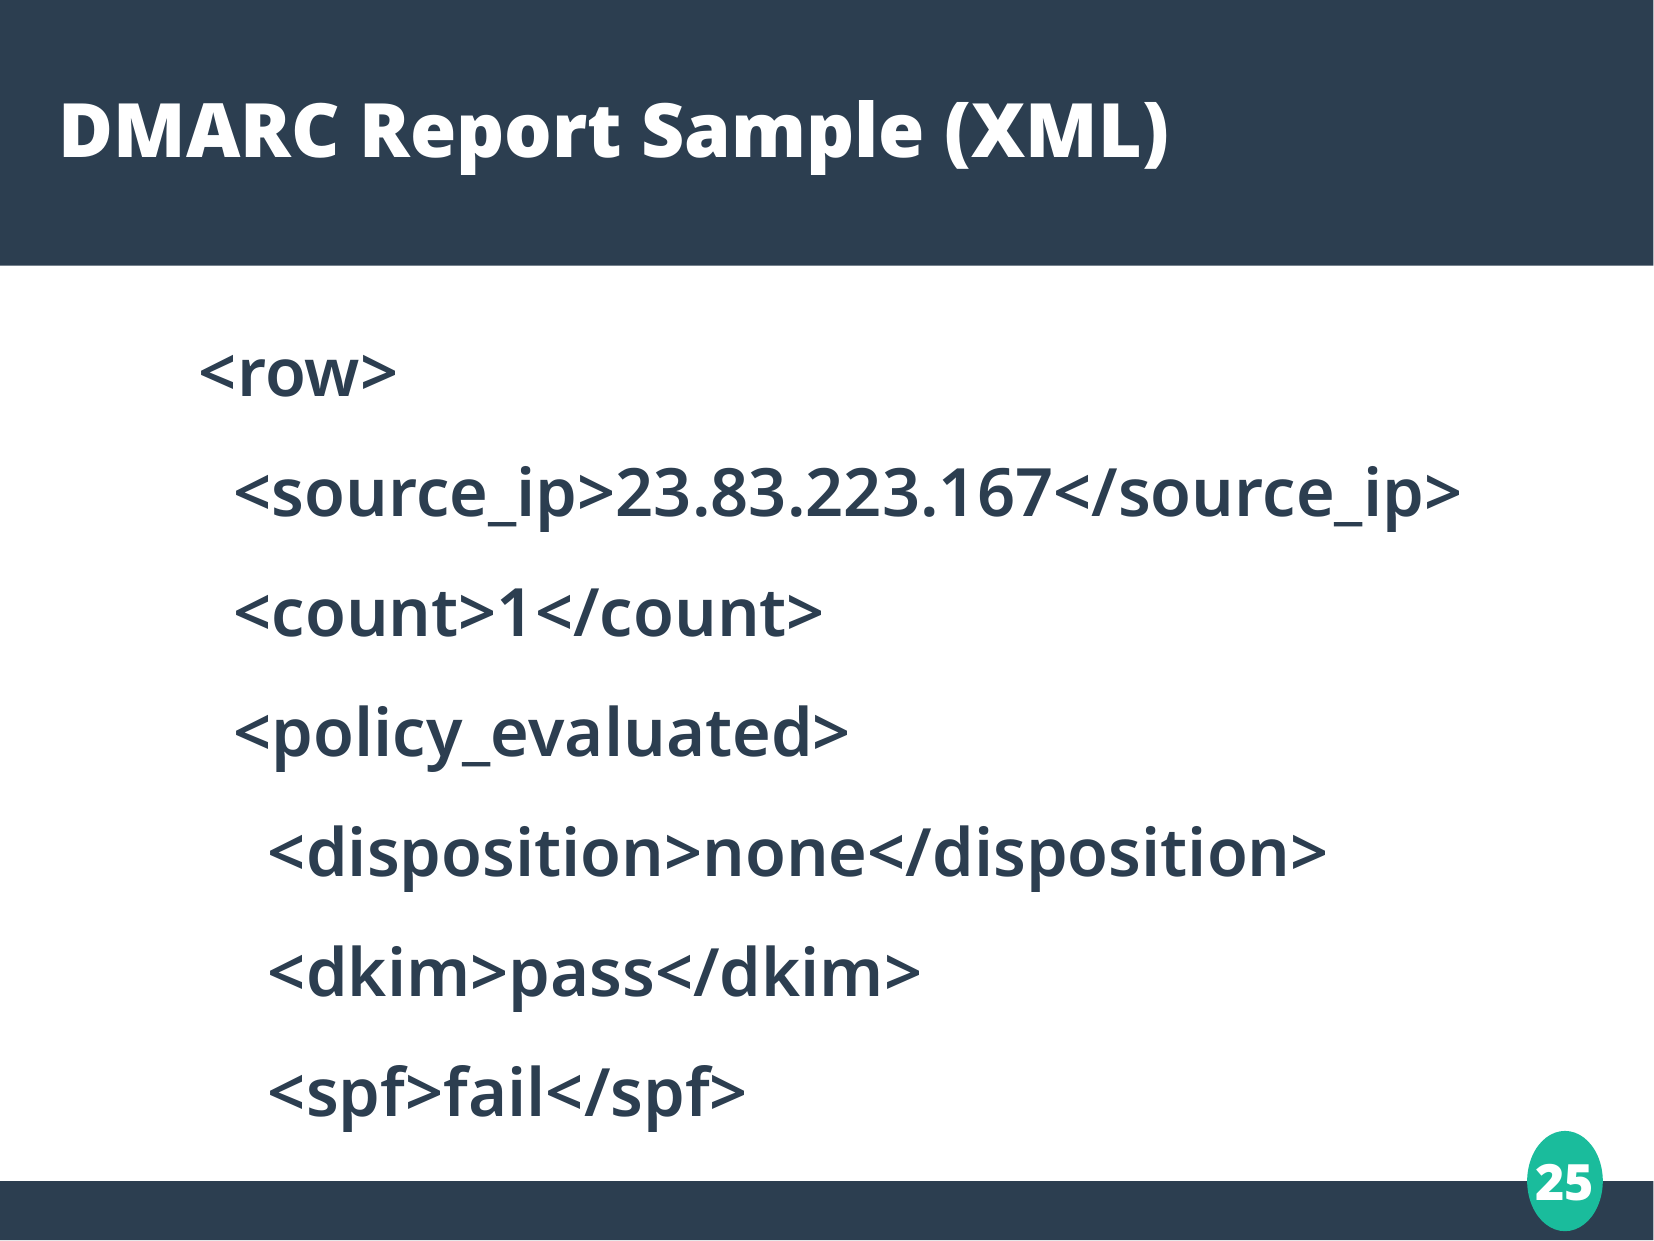

# DMARC Report Sample (XML)
 <row>
 <source_ip>23.83.223.167</source_ip>
 <count>1</count>
 <policy_evaluated>
 <disposition>none</disposition>
 <dkim>pass</dkim>
 <spf>fail</spf>